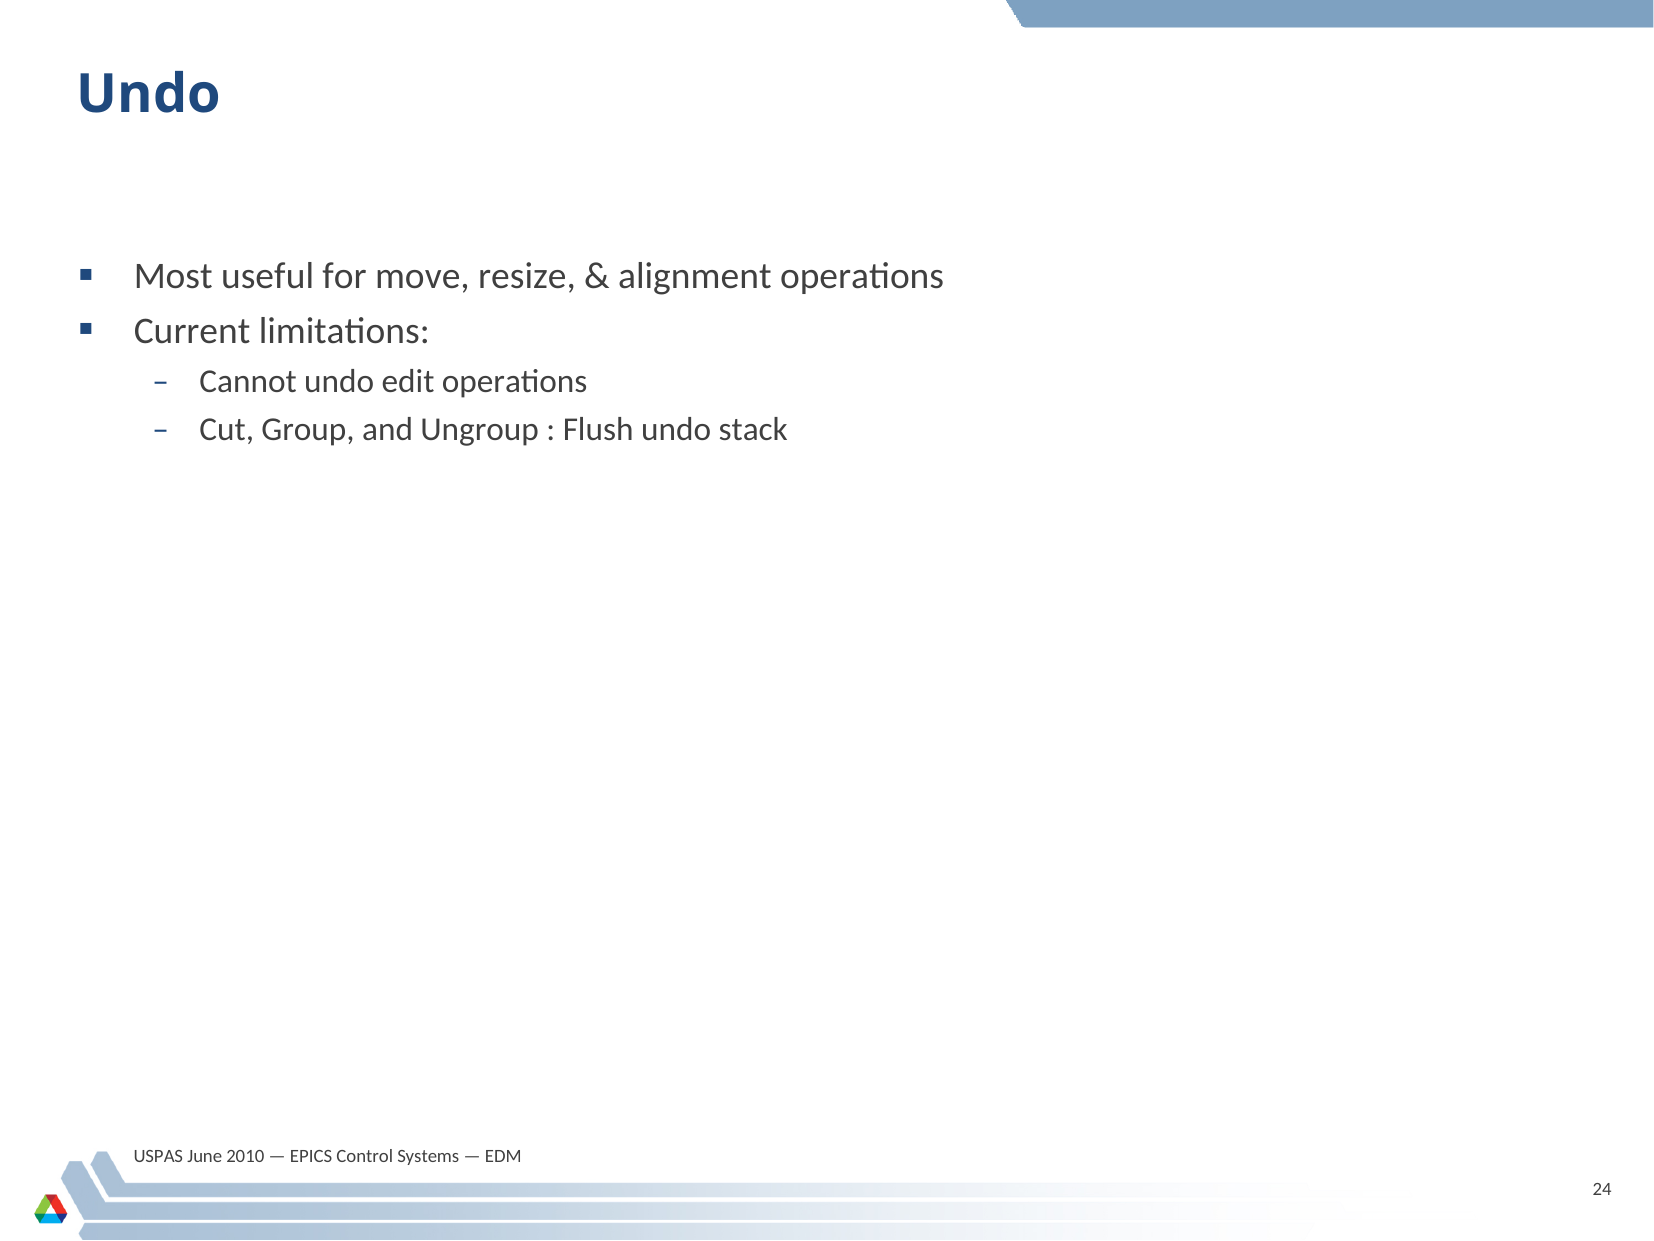

# Undo
Most useful for move, resize, & alignment operations
Current limitations:
Cannot undo edit operations
Cut, Group, and Ungroup : Flush undo stack
USPAS June 2010 — EPICS Control Systems — EDM
24